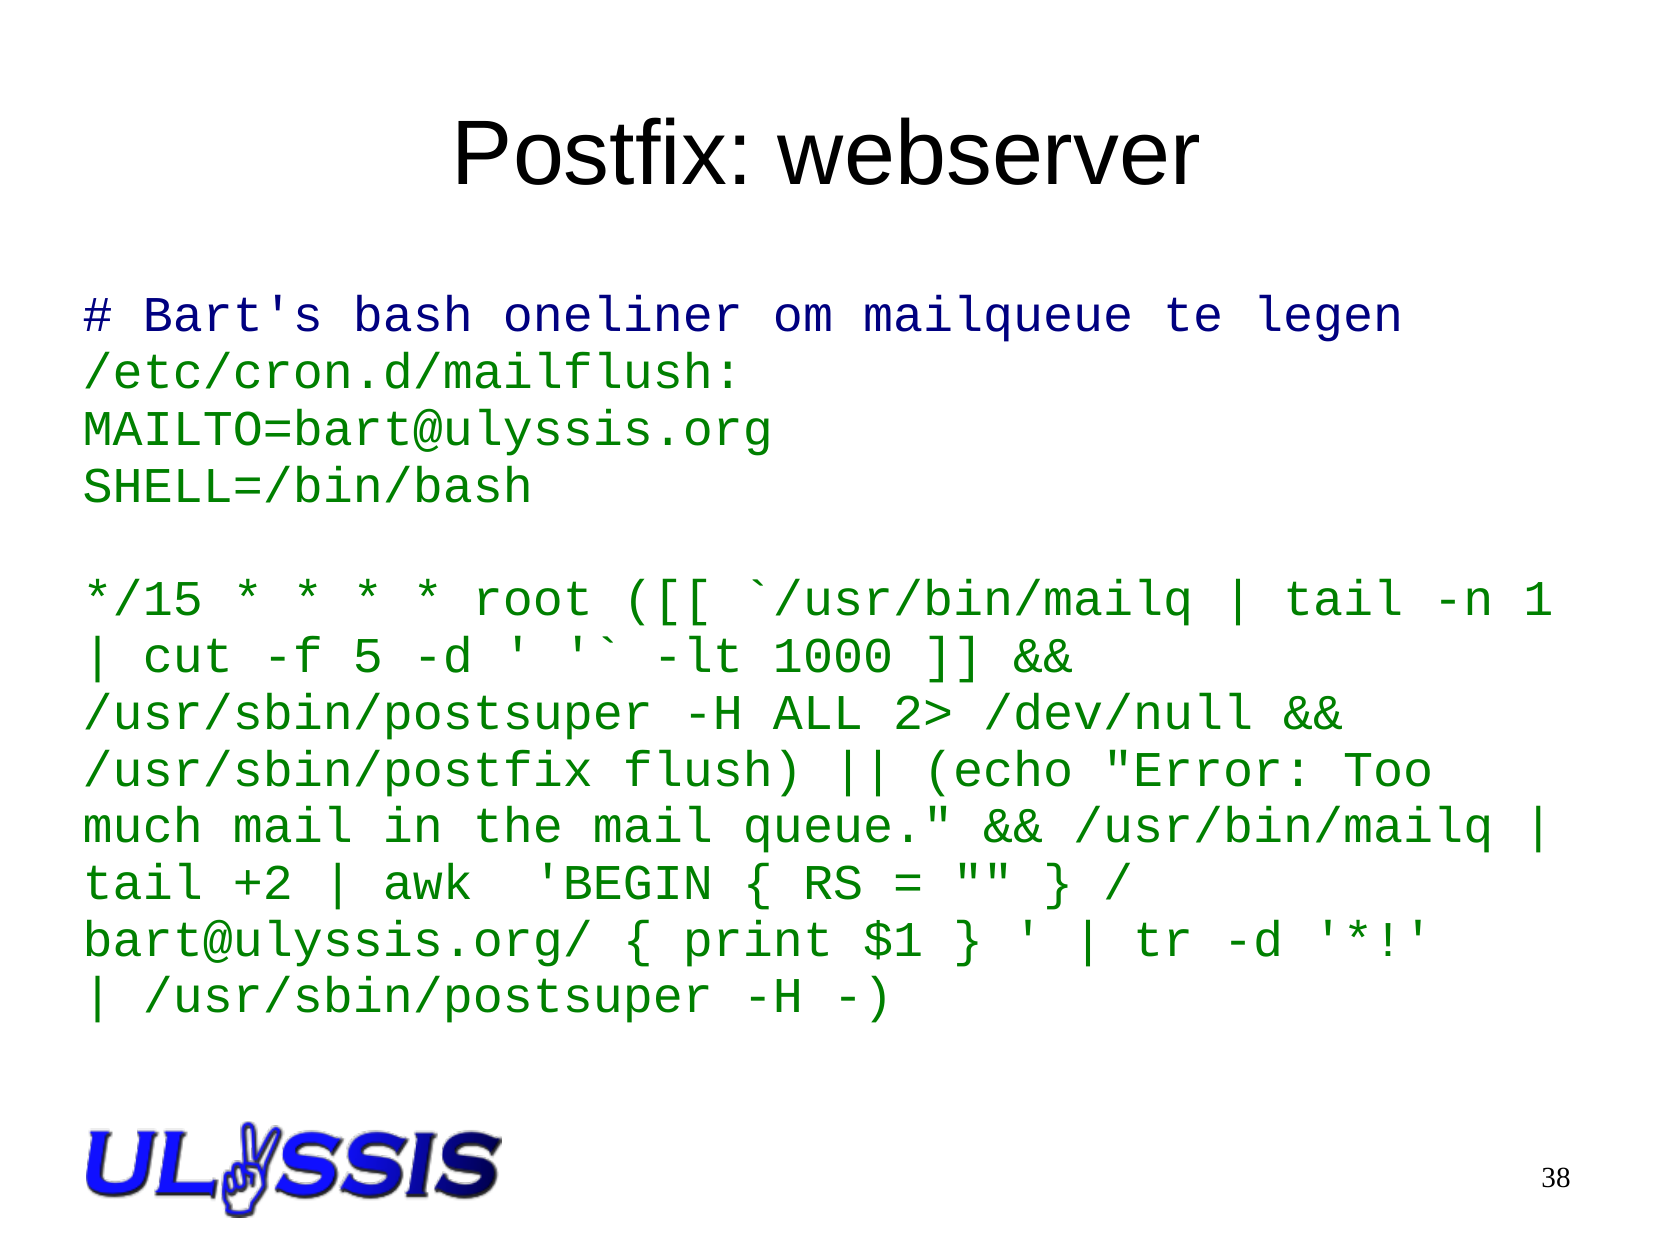

# Postfix: webserver
# Bart's bash oneliner om mailqueue te legen
/etc/cron.d/mailflush:
MAILTO=bart@ulyssis.org
SHELL=/bin/bash
*/15 * * * * root ([[ `/usr/bin/mailq | tail -n 1 | cut -f 5 -d ' '` -lt 1000 ]] && /usr/sbin/postsuper -H ALL 2> /dev/null && /usr/sbin/postfix flush) || (echo "Error: Too much mail in the mail queue." && /usr/bin/mailq | tail +2 | awk 'BEGIN { RS = "" } / bart@ulyssis.org/ { print $1 } ' | tr -d '*!' | /usr/sbin/postsuper -H -)
38